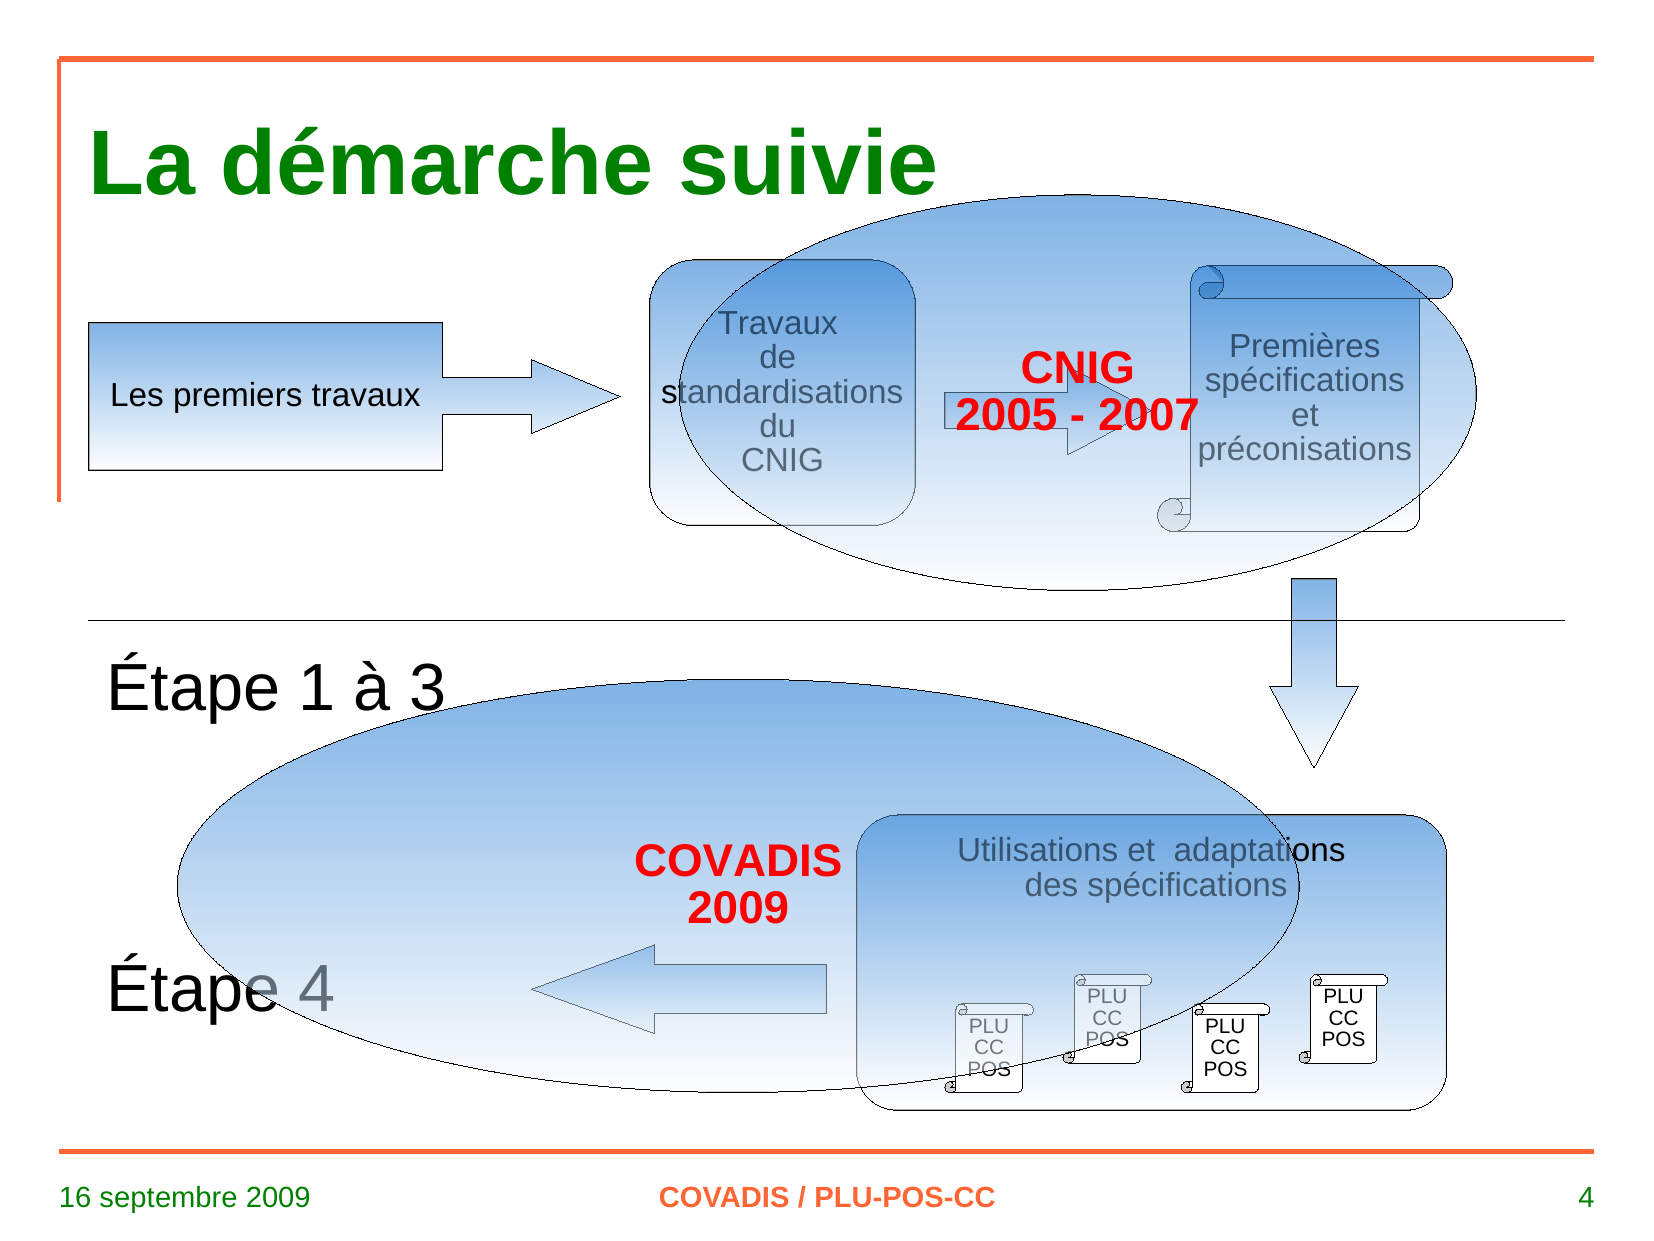

# La démarche suivie
CNIG
2005 - 2007
Travaux
de
standardisations
du
CNIG
Premières
spécifications
et
préconisations
Les premiers travaux
Étape 1 à 3
COVADIS
2009
Utilisations et adaptations
 des spécifications
Étape 4
PLU
CC
POS
PLU
CC
POS
PLU
CC
POS
PLU
CC
POS
16 septembre 2009
COVADIS / PLU-POS-CC
4